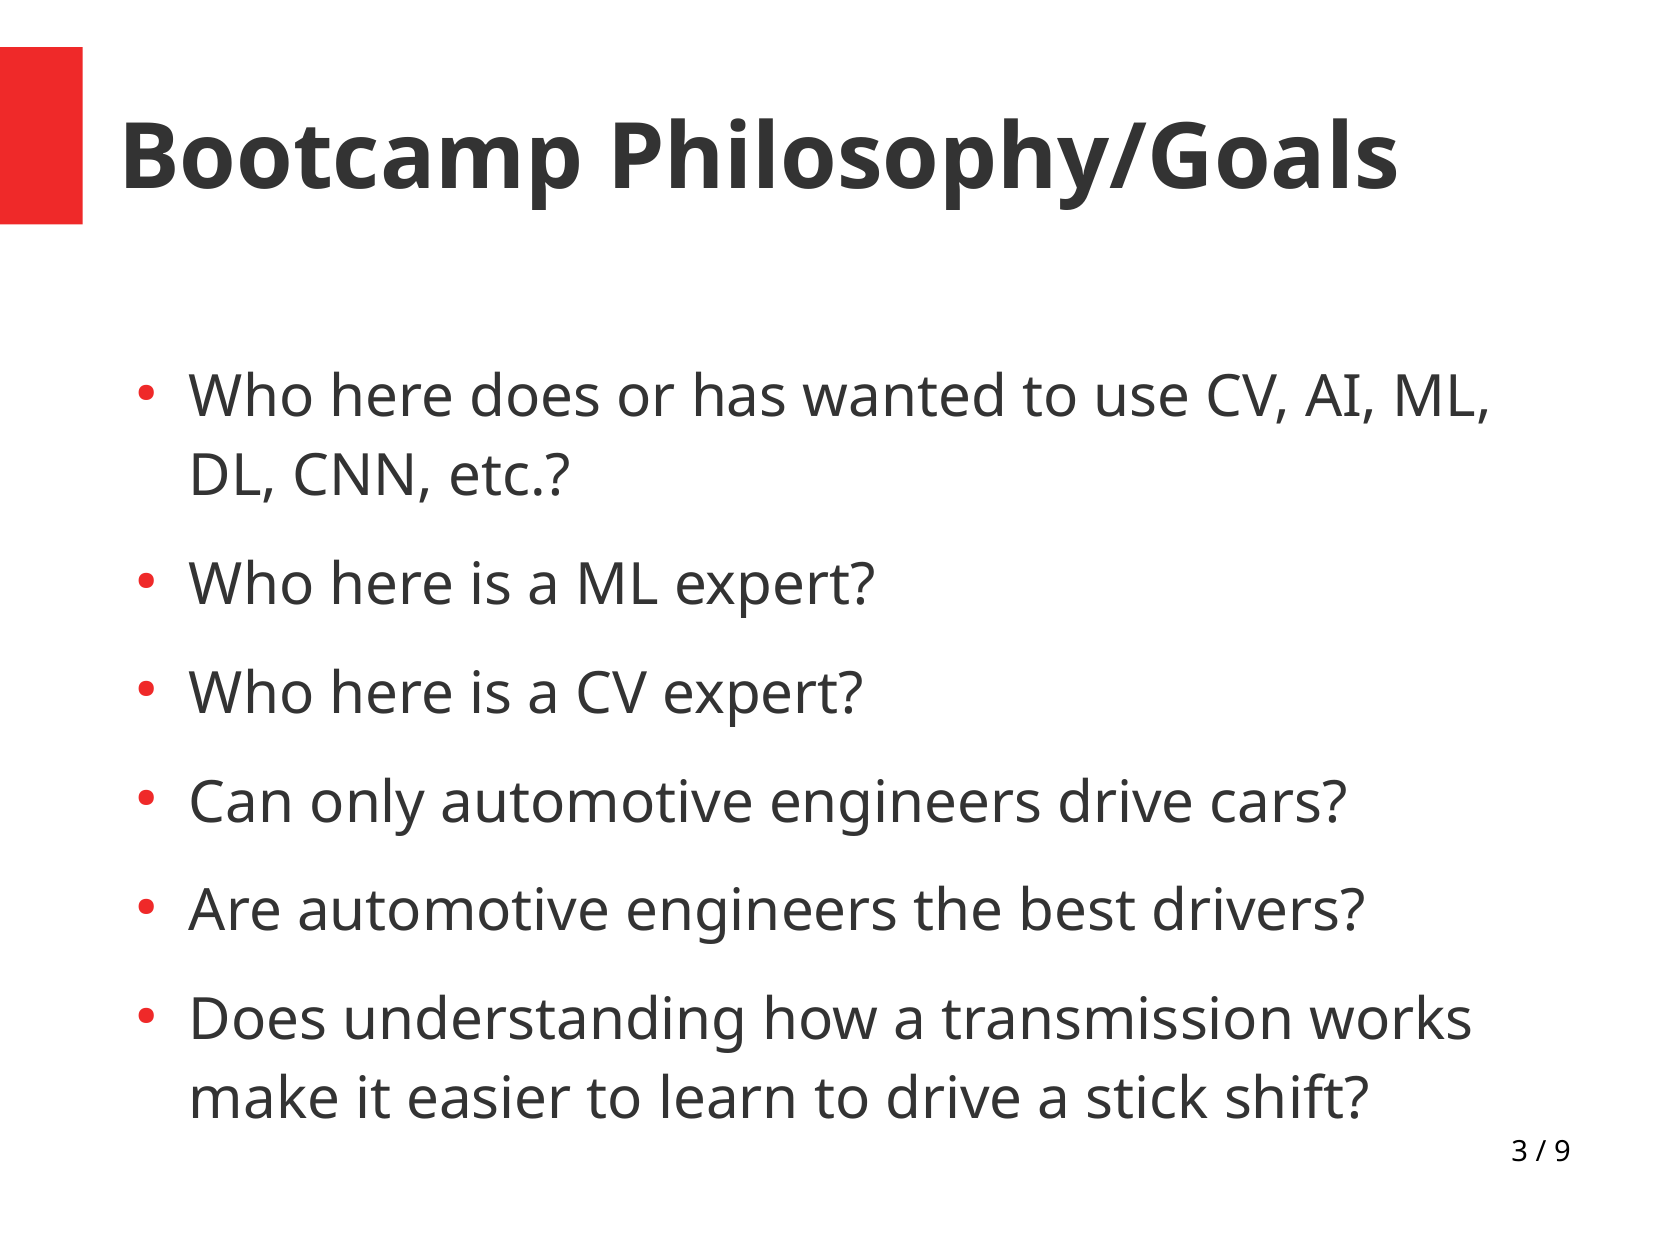

# Bootcamp Philosophy/Goals
Who here does or has wanted to use CV, AI, ML, DL, CNN, etc.?
Who here is a ML expert?
Who here is a CV expert?
Can only automotive engineers drive cars?
Are automotive engineers the best drivers?
Does understanding how a transmission works make it easier to learn to drive a stick shift?
3